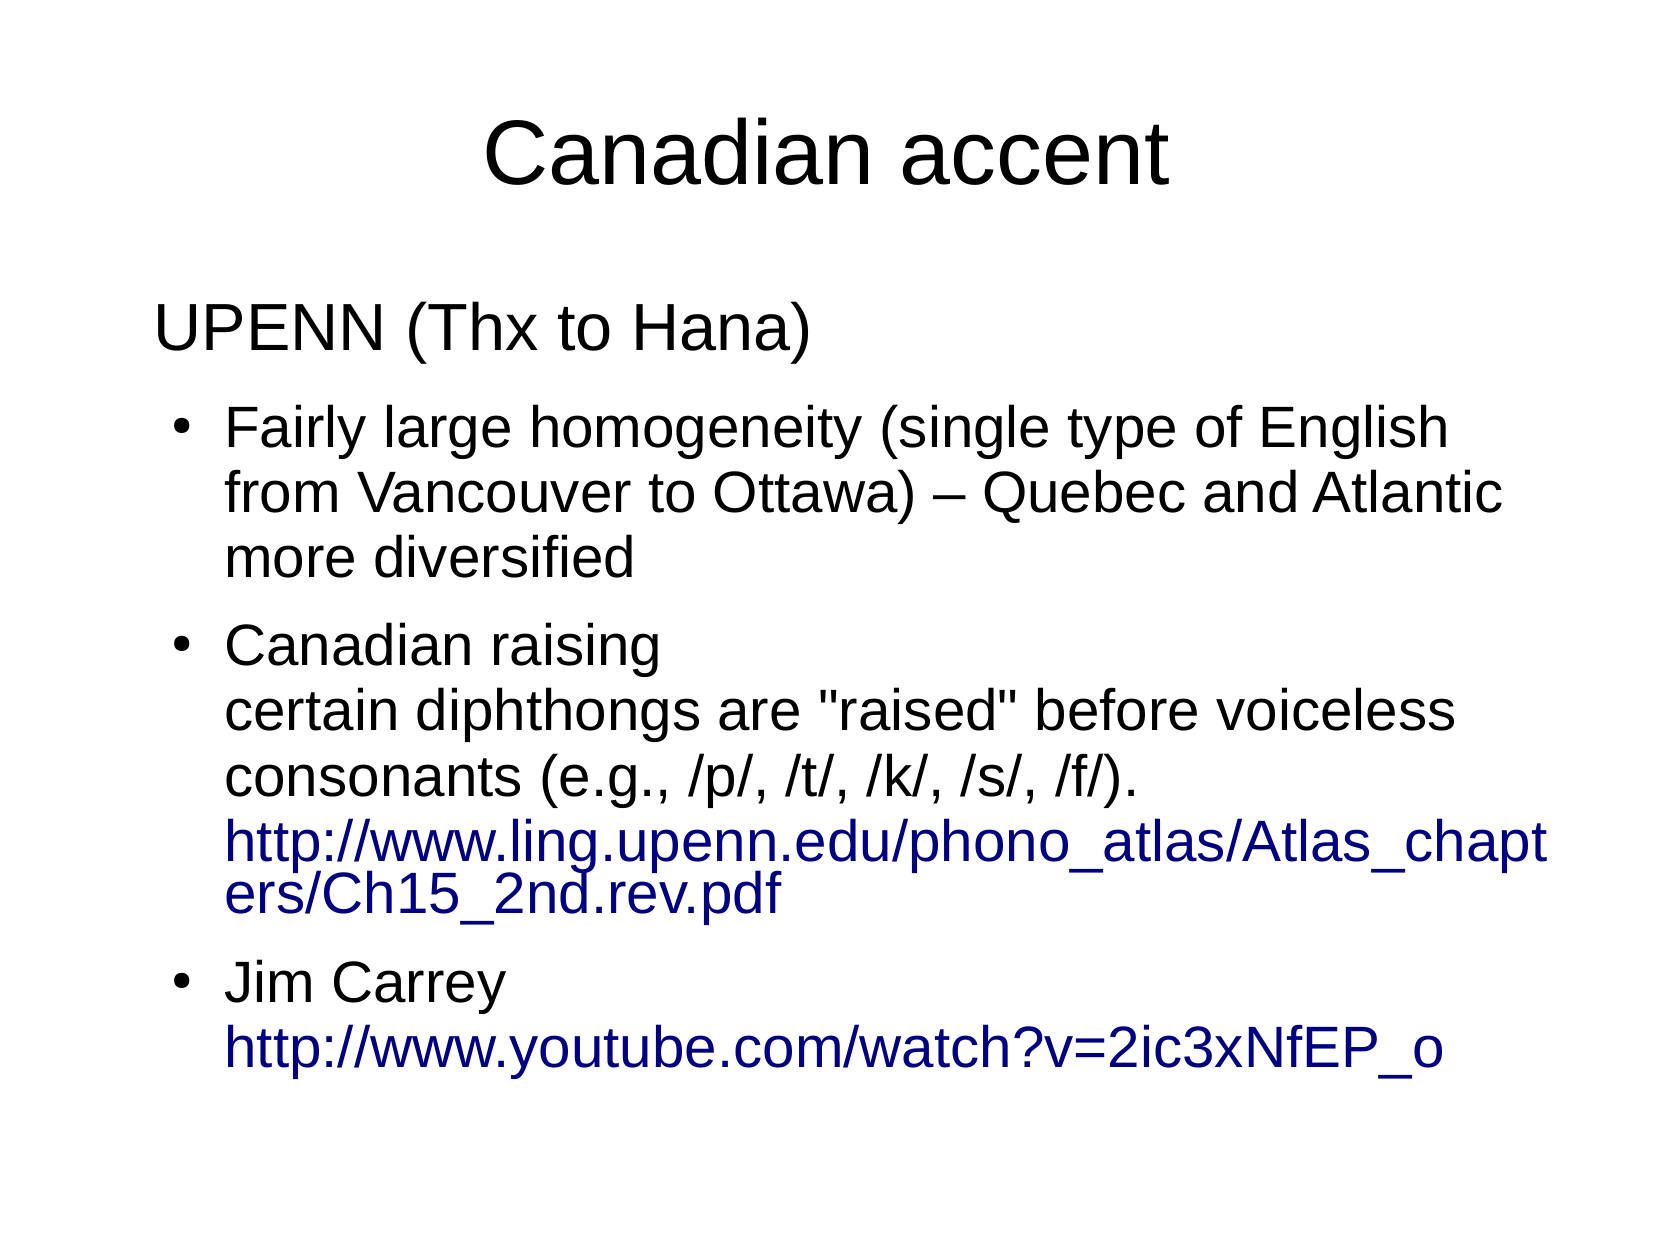

# Canadian accent
UPENN (Thx to Hana)
Fairly large homogeneity (single type of English from Vancouver to Ottawa) – Quebec and Atlantic more diversified
Canadian raising
certain diphthongs are "raised" before voiceless consonants (e.g., /p/, /t/, /k/, /s/, /f/).
http://www.ling.upenn.edu/phono_atlas/Atlas_chapters/Ch15_2nd.rev.pdf
Jim Carrey http://www.youtube.com/watch?v=2ic3xNfEP_o